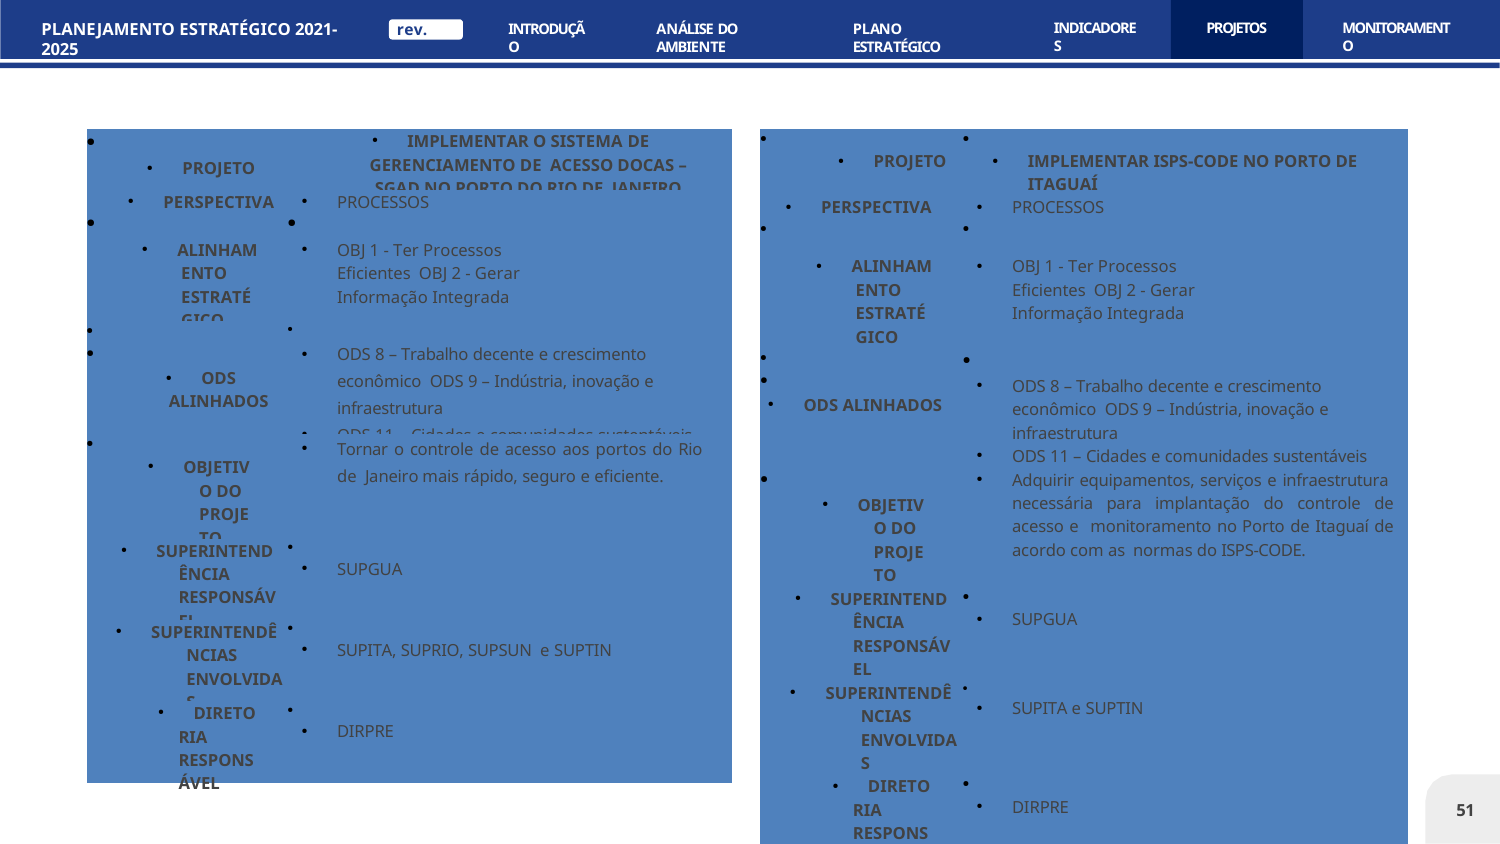

PLANEJAMENTO ESTRATÉGICO 2021-2025
INDICADORES
PROJETOS
MONITORAMENTO
rev. 2022
INTRODUÇÃO
ANÁLISE DO AMBIENTE
PLANO ESTRATÉGICO
| PROJETO | IMPLEMENTAR O SISTEMA DE GERENCIAMENTO DE ACESSO DOCAS – SGAD NO PORTO DO RIO DE JANEIRO |
| --- | --- |
| PERSPECTIVA | PROCESSOS |
| ALINHAMENTO ESTRATÉGICO | OBJ 1 - Ter Processos Eﬁcientes OBJ 2 - Gerar Informação Integrada |
| ODS ALINHADOS | ODS 8 – Trabalho decente e crescimento econômico ODS 9 – Indústria, inovação e infraestrutura ODS 11 – Cidades e comunidades sustentáveis |
| OBJETIVO DO PROJETO | Tornar o controle de acesso aos portos do Rio de Janeiro mais rápido, seguro e eﬁciente. |
| SUPERINTENDÊNCIA RESPONSÁVEL | SUPGUA |
| SUPERINTENDÊNCIAS ENVOLVIDAS | SUPITA, SUPRIO, SUPSUN e SUPTIN |
| DIRETORIA RESPONSÁVEL | DIRPRE |
| PROJETO | IMPLEMENTAR ISPS-CODE NO PORTO DE ITAGUAÍ |
| --- | --- |
| PERSPECTIVA | PROCESSOS |
| ALINHAMENTO ESTRATÉGICO | OBJ 1 - Ter Processos Eﬁcientes OBJ 2 - Gerar Informação Integrada |
| ODS ALINHADOS | ODS 8 – Trabalho decente e crescimento econômico ODS 9 – Indústria, inovação e infraestrutura ODS 11 – Cidades e comunidades sustentáveis |
| OBJETIVO DO PROJETO | Adquirir equipamentos, serviços e infraestrutura necessária para implantação do controle de acesso e monitoramento no Porto de Itaguaí de acordo com as normas do ISPS-CODE. |
| SUPERINTENDÊNCIA RESPONSÁVEL | SUPGUA |
| SUPERINTENDÊNCIAS ENVOLVIDAS | SUPITA e SUPTIN |
| DIRETORIA RESPONSÁVEL | DIRPRE |